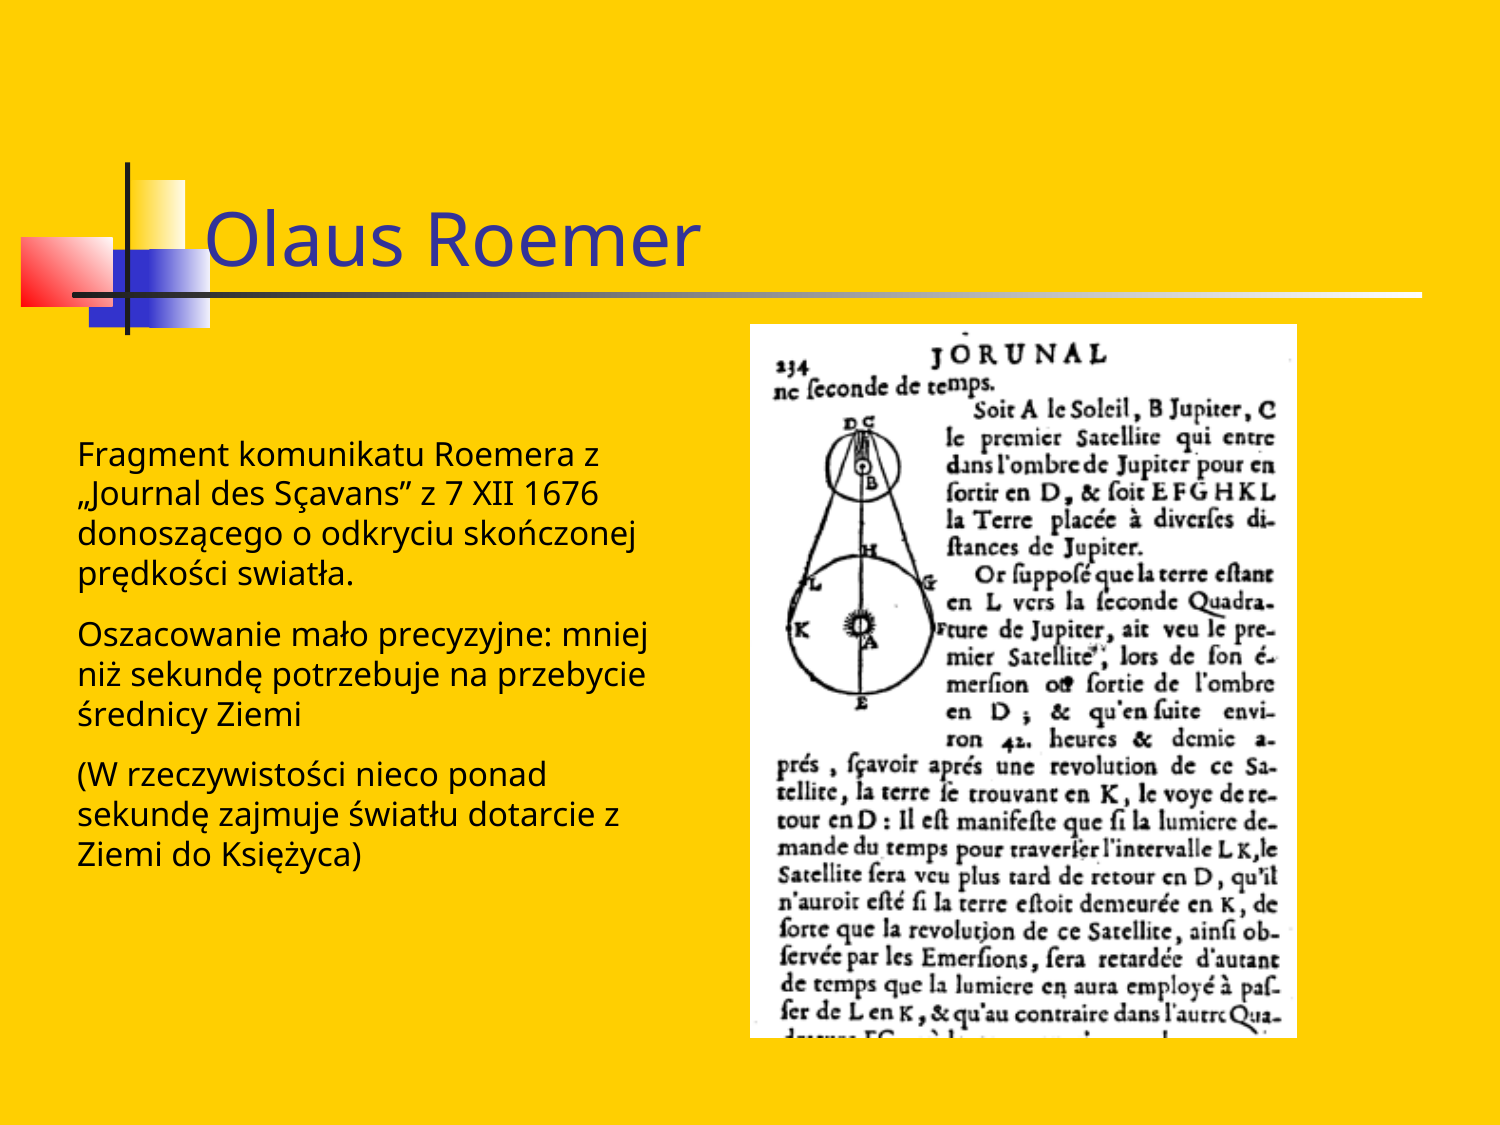

# Olaus Roemer
Fragment komunikatu Roemera z „Journal des Sçavans” z 7 XII 1676 donoszącego o odkryciu skończonej prędkości swiatła.
Oszacowanie mało precyzyjne: mniej niż sekundę potrzebuje na przebycie średnicy Ziemi
(W rzeczywistości nieco ponad sekundę zajmuje światłu dotarcie z Ziemi do Księżyca)